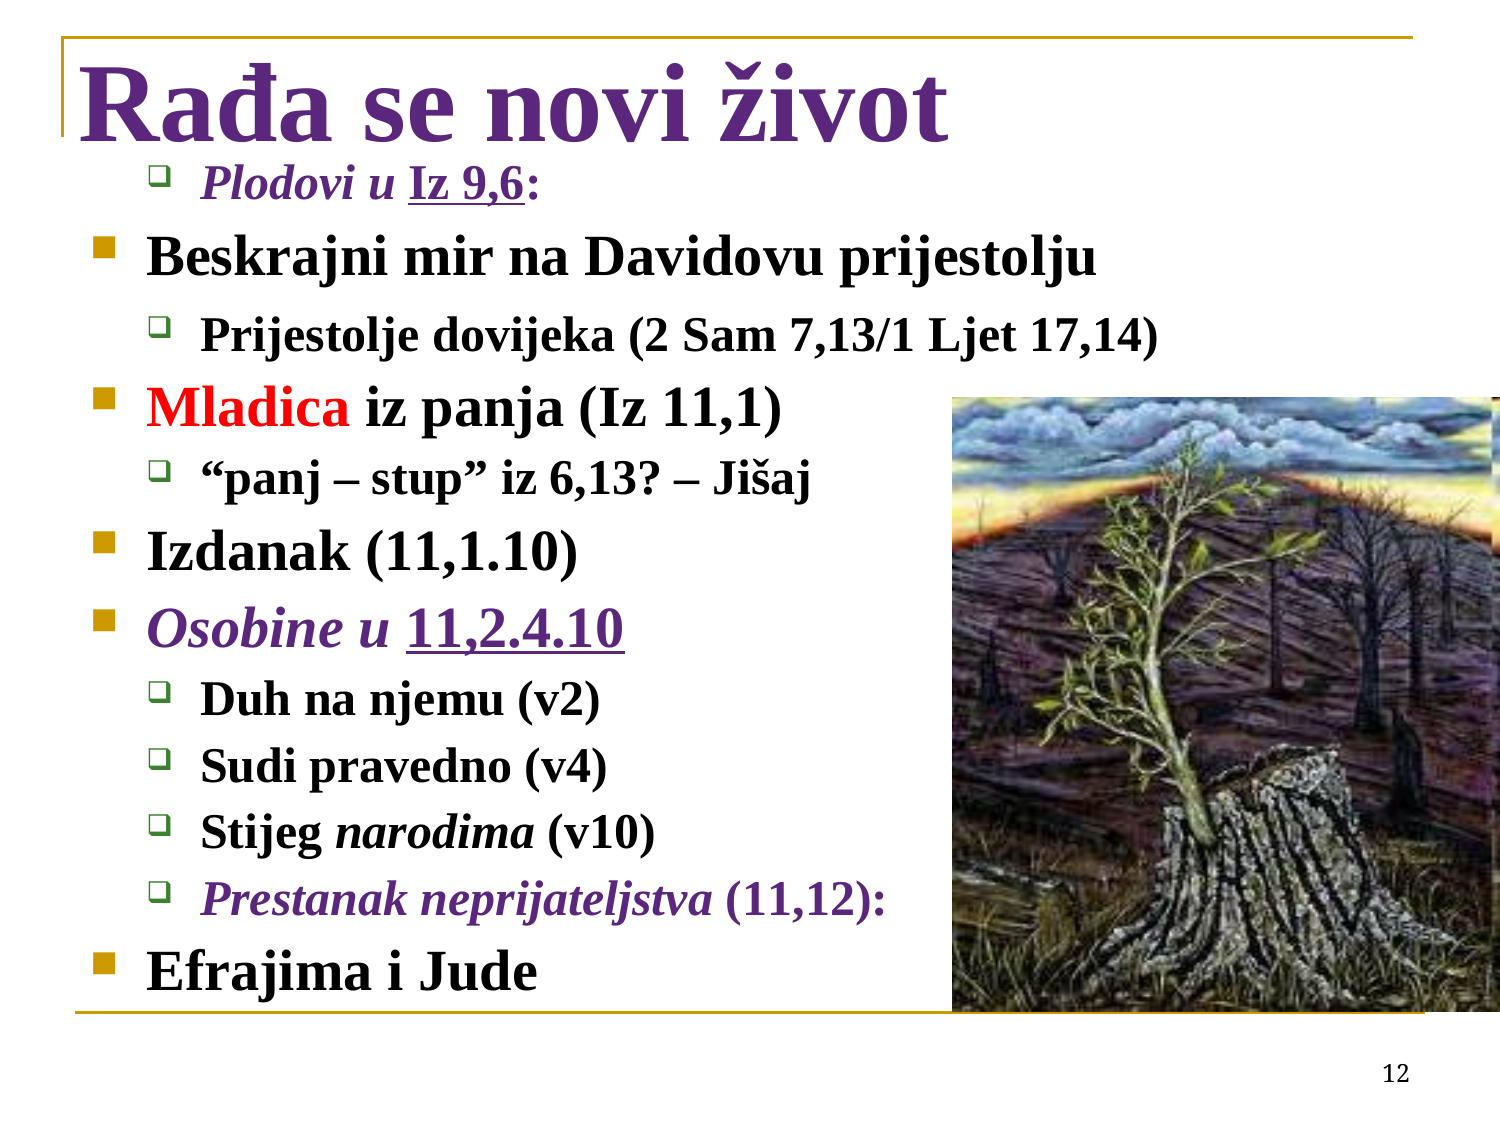

# Rađa se novi život
Plodovi u Iz 9,6:
Beskrajni mir na Davidovu prijestolju
Prijestolje dovijeka (2 Sam 7,13/1 Ljet 17,14)
Mladica iz panja (Iz 11,1)
“panj – stup” iz 6,13? – Jišaj
Izdanak (11,1.10)
Osobine u 11,2.4.10
Duh na njemu (v2)
Sudi pravedno (v4)
Stijeg narodima (v10)
Prestanak neprijateljstva (11,12):
Efrajima i Jude